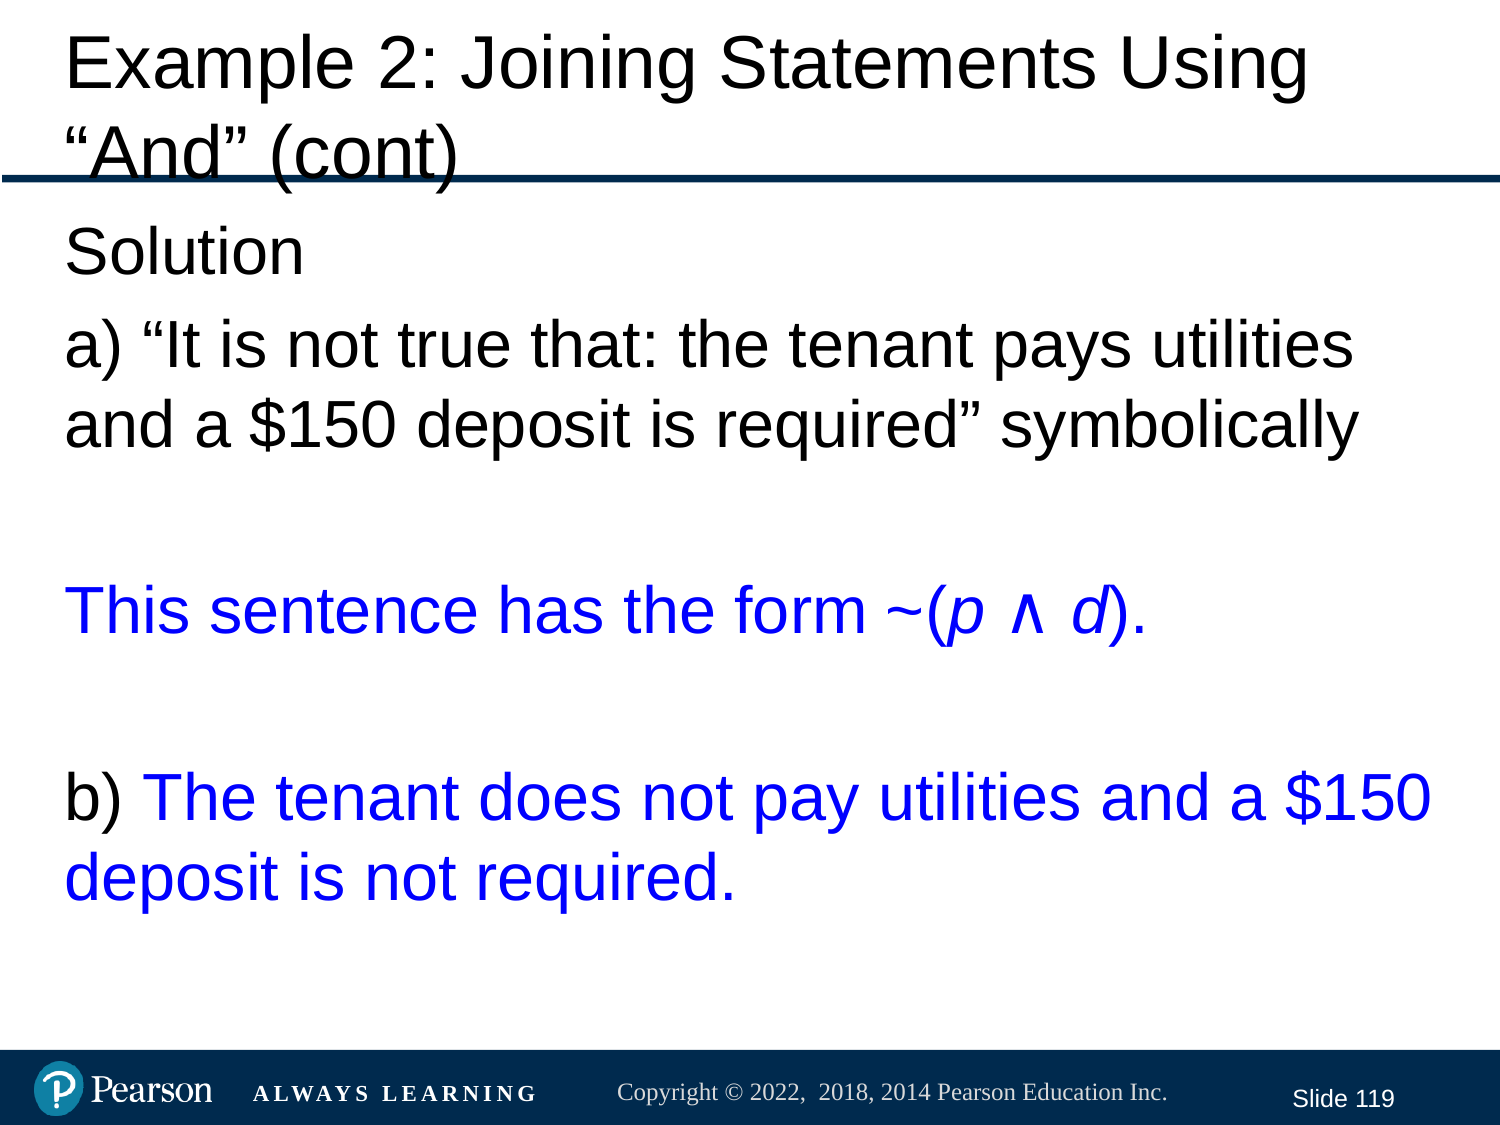

# Example 2: Joining Statements Using “And” (cont)
Solution
a) “It is not true that: the tenant pays utilities and a $150 deposit is required” symbolically
This sentence has the form ~(p ∧ d).
b) The tenant does not pay utilities and a $150 deposit is not required.